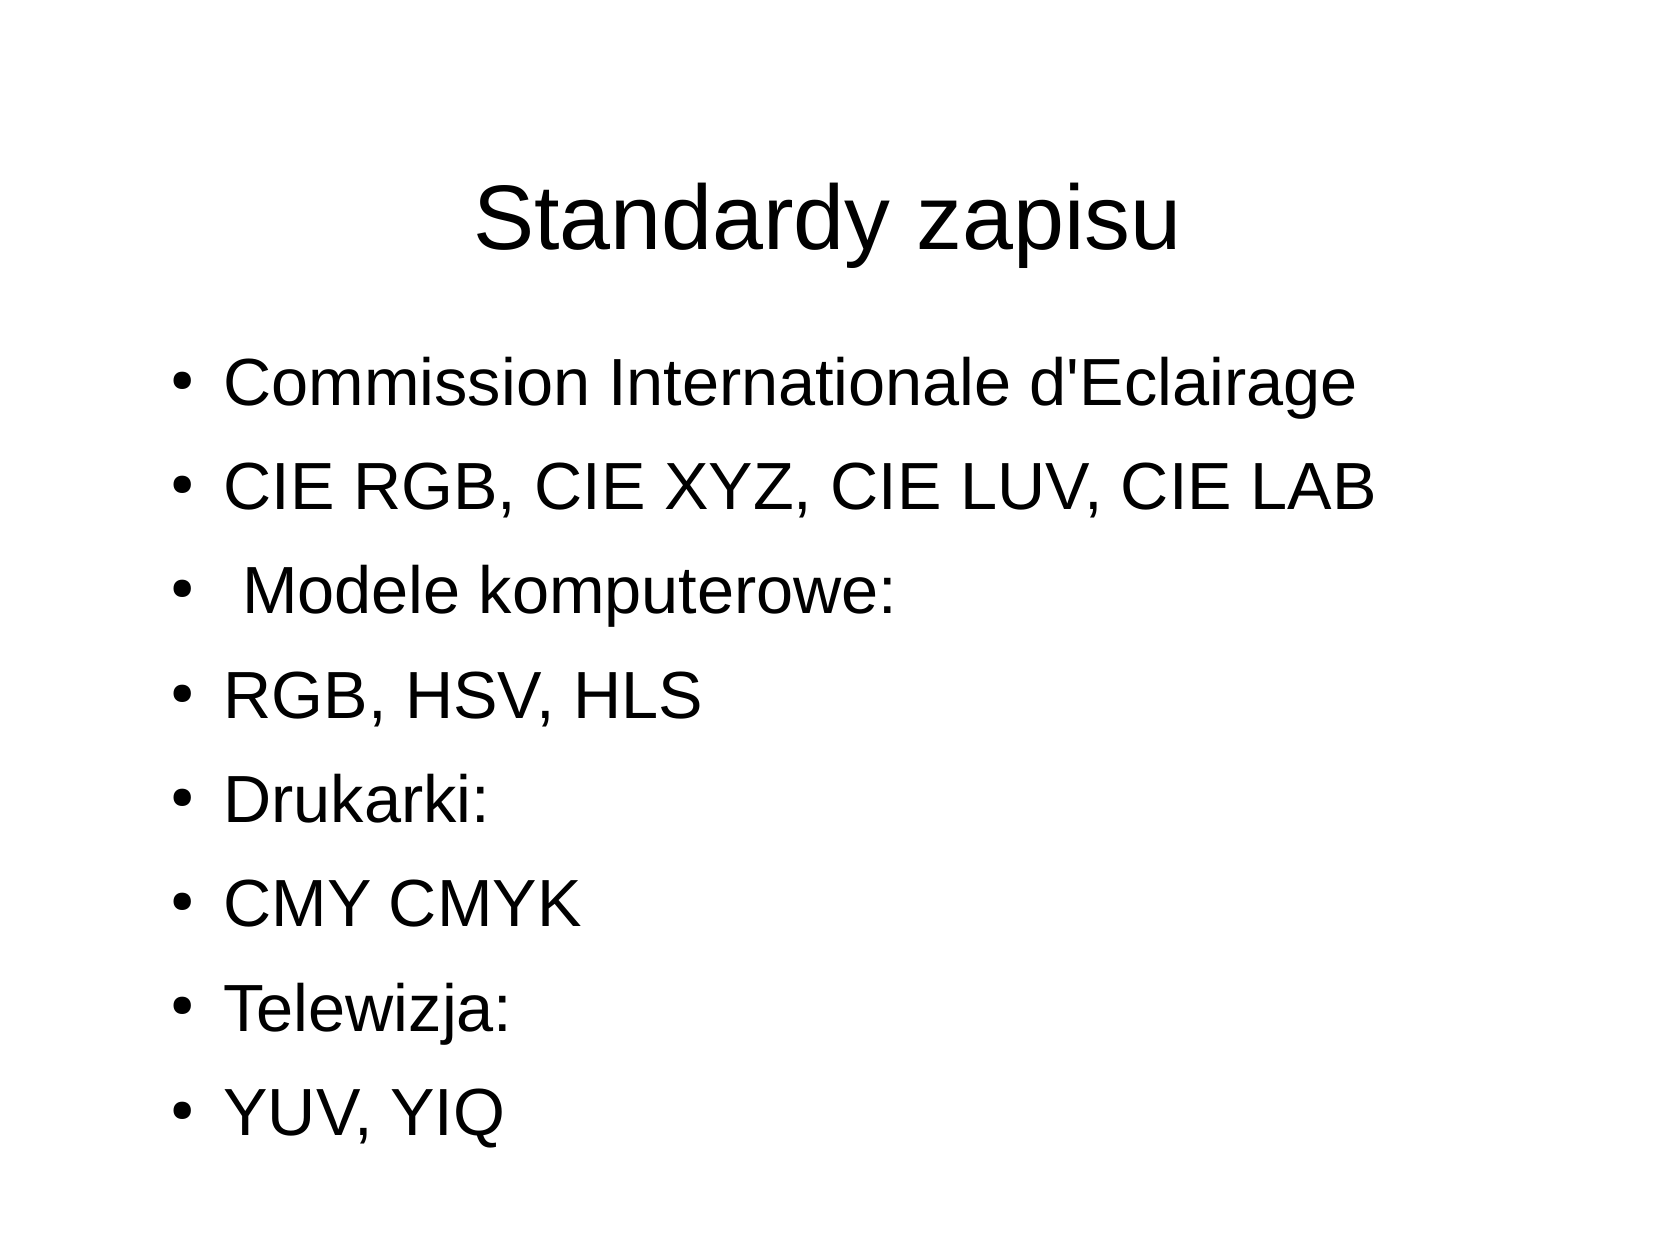

# Standardy zapisu
Commission Internationale d'Eclairage
CIE RGB, CIE XYZ, CIE LUV, CIE LAB
 Modele komputerowe:
RGB, HSV, HLS
Drukarki:
CMY CMYK
Telewizja:
YUV, YIQ